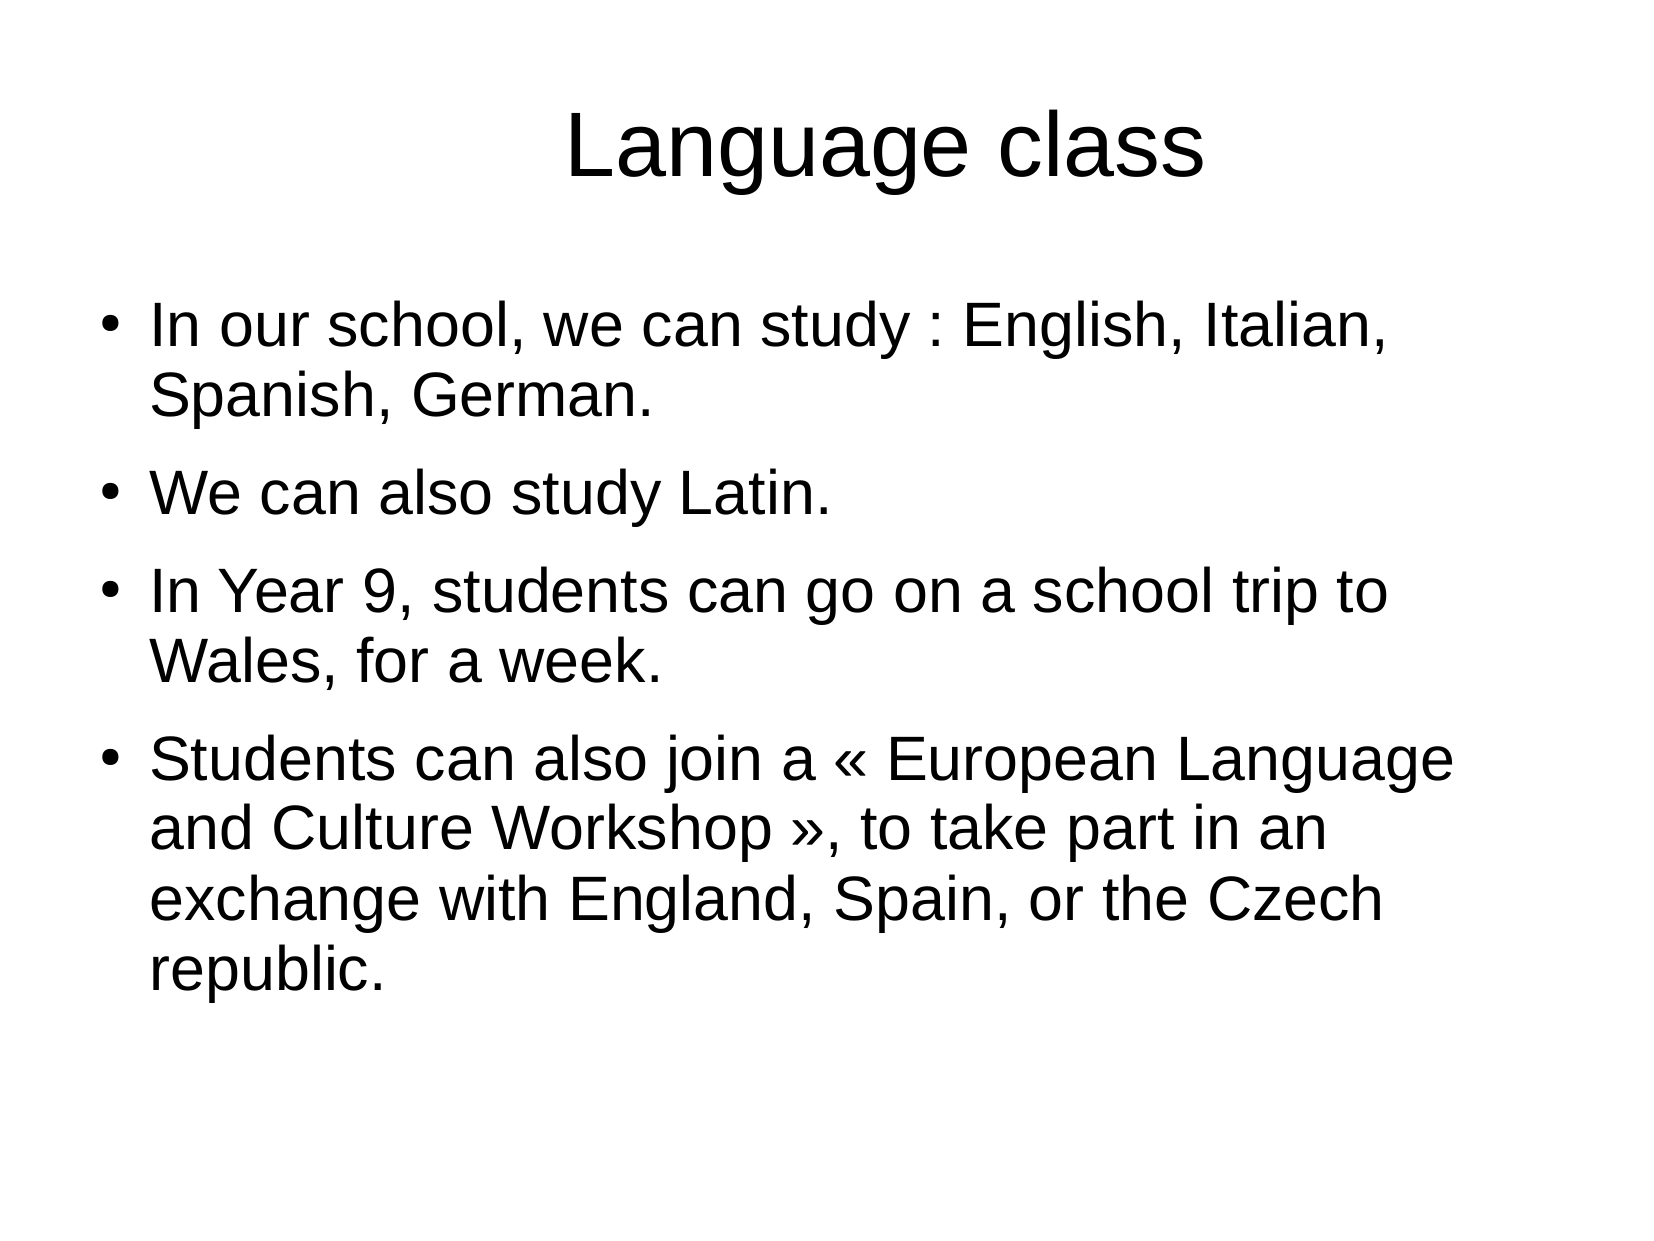

# Language class
In our school, we can study : English, Italian, Spanish, German.
We can also study Latin.
In Year 9, students can go on a school trip to Wales, for a week.
Students can also join a « European Language and Culture Workshop », to take part in an exchange with England, Spain, or the Czech republic.